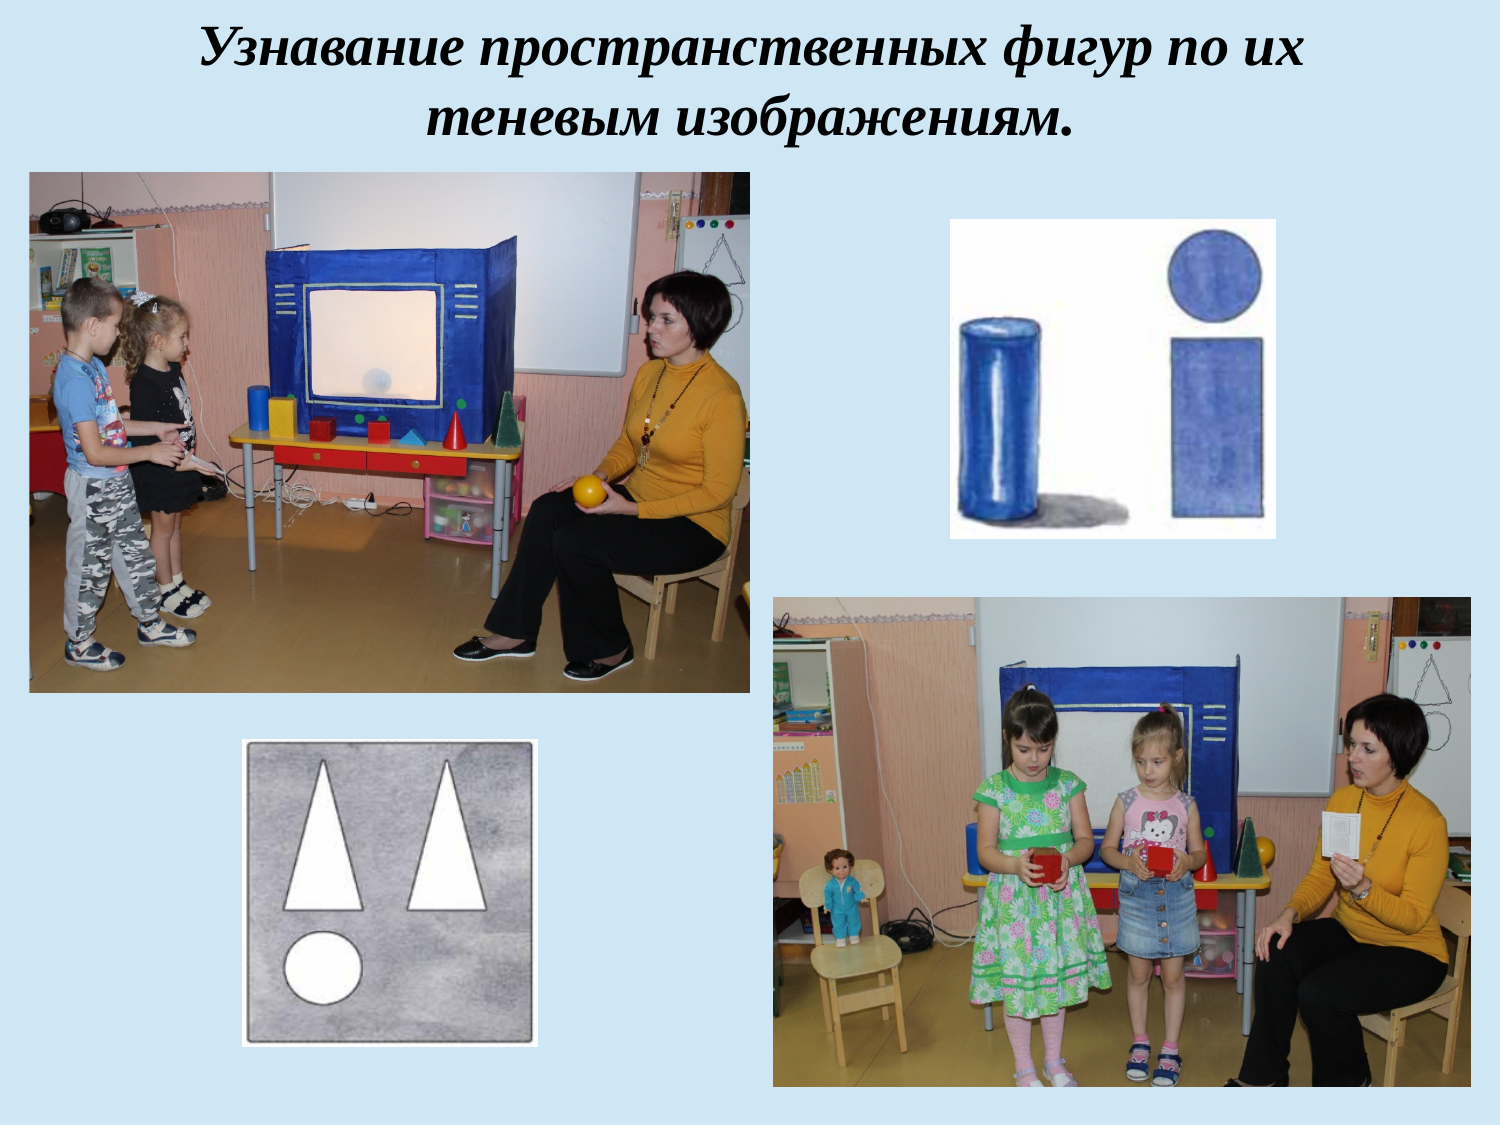

# Узнавание пространственных фигур по их теневым изображениям.